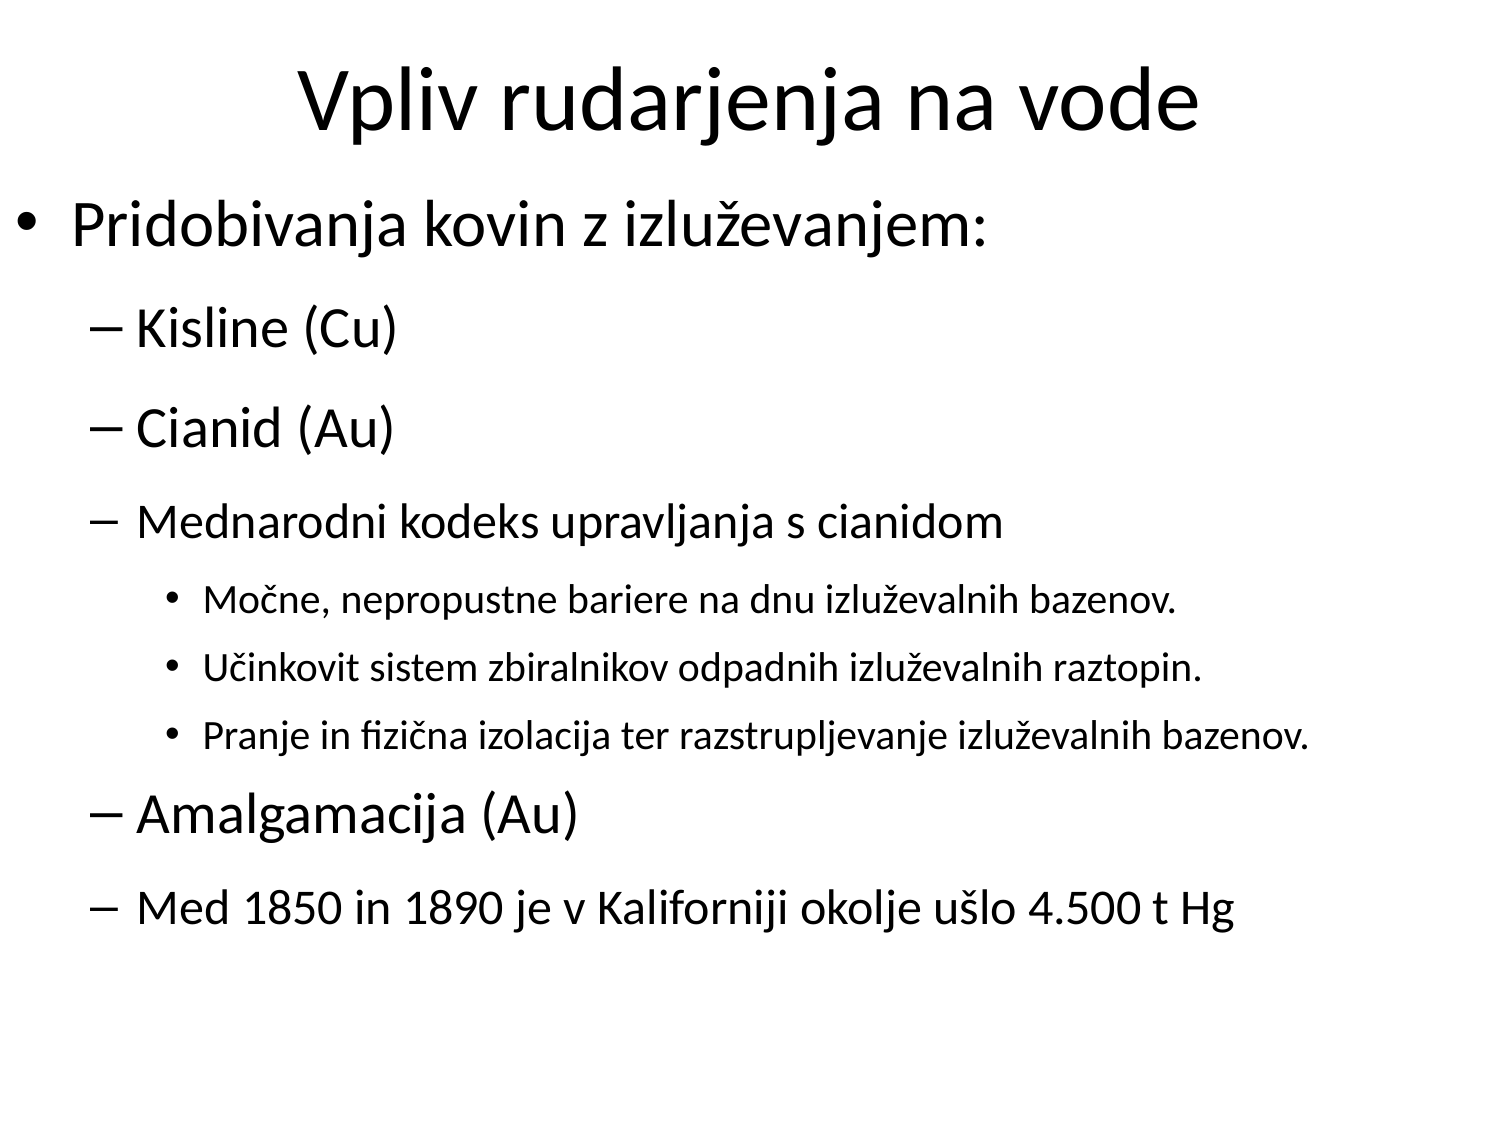

# Vpliv rudarjenja na vode
Pridobivanja kovin z izluževanjem:
Kisline (Cu)
Cianid (Au)
Mednarodni kodeks upravljanja s cianidom
Močne, nepropustne bariere na dnu izluževalnih bazenov.
Učinkovit sistem zbiralnikov odpadnih izluževalnih raztopin.
Pranje in fizična izolacija ter razstrupljevanje izluževalnih bazenov.
Amalgamacija (Au)
Med 1850 in 1890 je v Kaliforniji okolje ušlo 4.500 t Hg